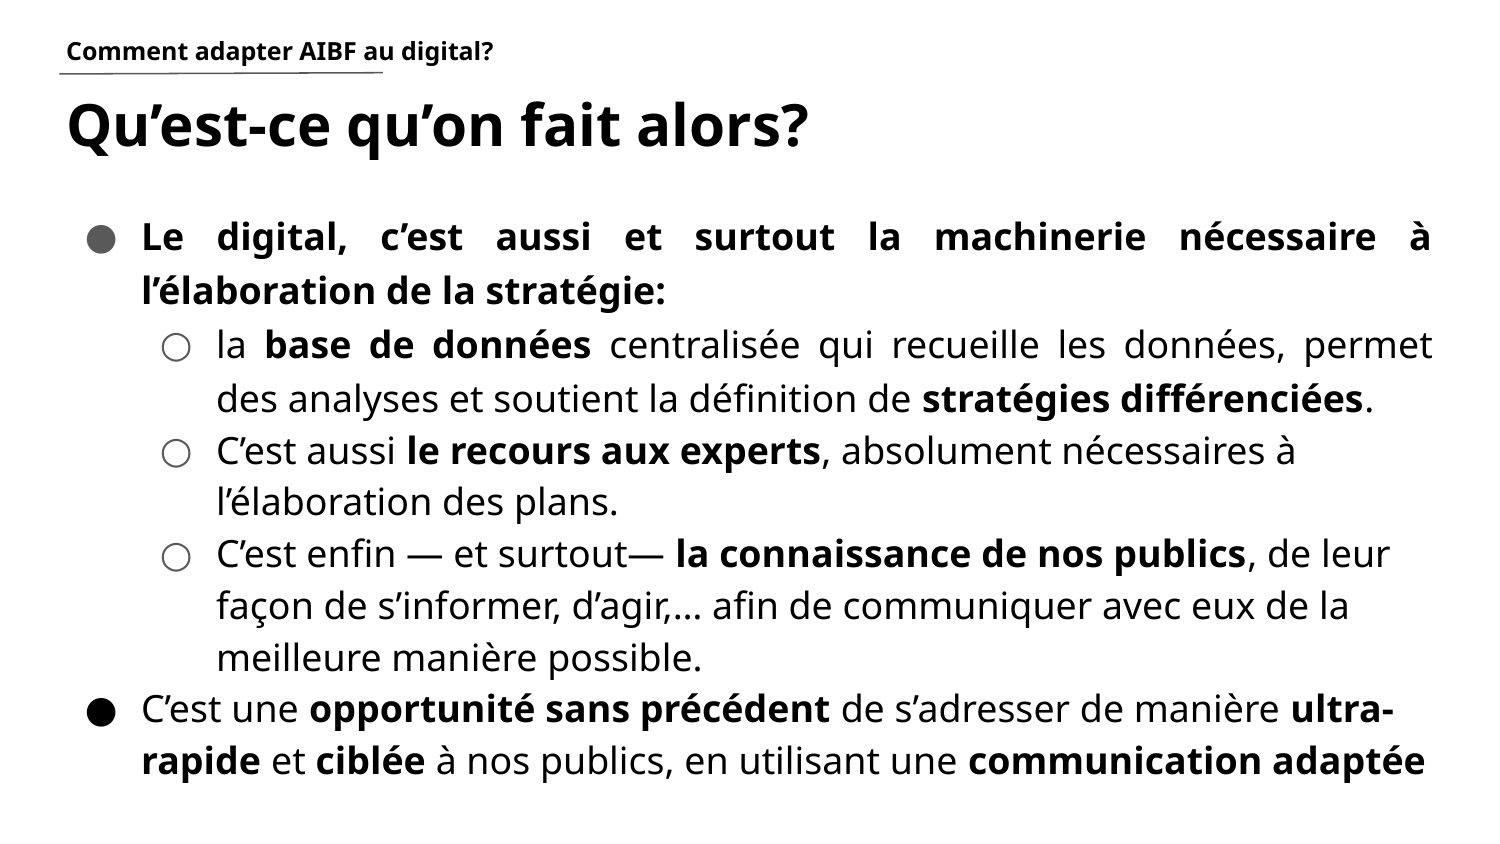

Comment adapter AIBF au digital?
# Qu’est-ce qu’on fait alors?
Le digital, c’est aussi et surtout la machinerie nécessaire à l’élaboration de la stratégie:
la base de données centralisée qui recueille les données, permet des analyses et soutient la définition de stratégies différenciées.
C’est aussi le recours aux experts, absolument nécessaires à l’élaboration des plans.
C’est enfin — et surtout— la connaissance de nos publics, de leur façon de s’informer, d’agir,… afin de communiquer avec eux de la meilleure manière possible.
C’est une opportunité sans précédent de s’adresser de manière ultra-rapide et ciblée à nos publics, en utilisant une communication adaptée